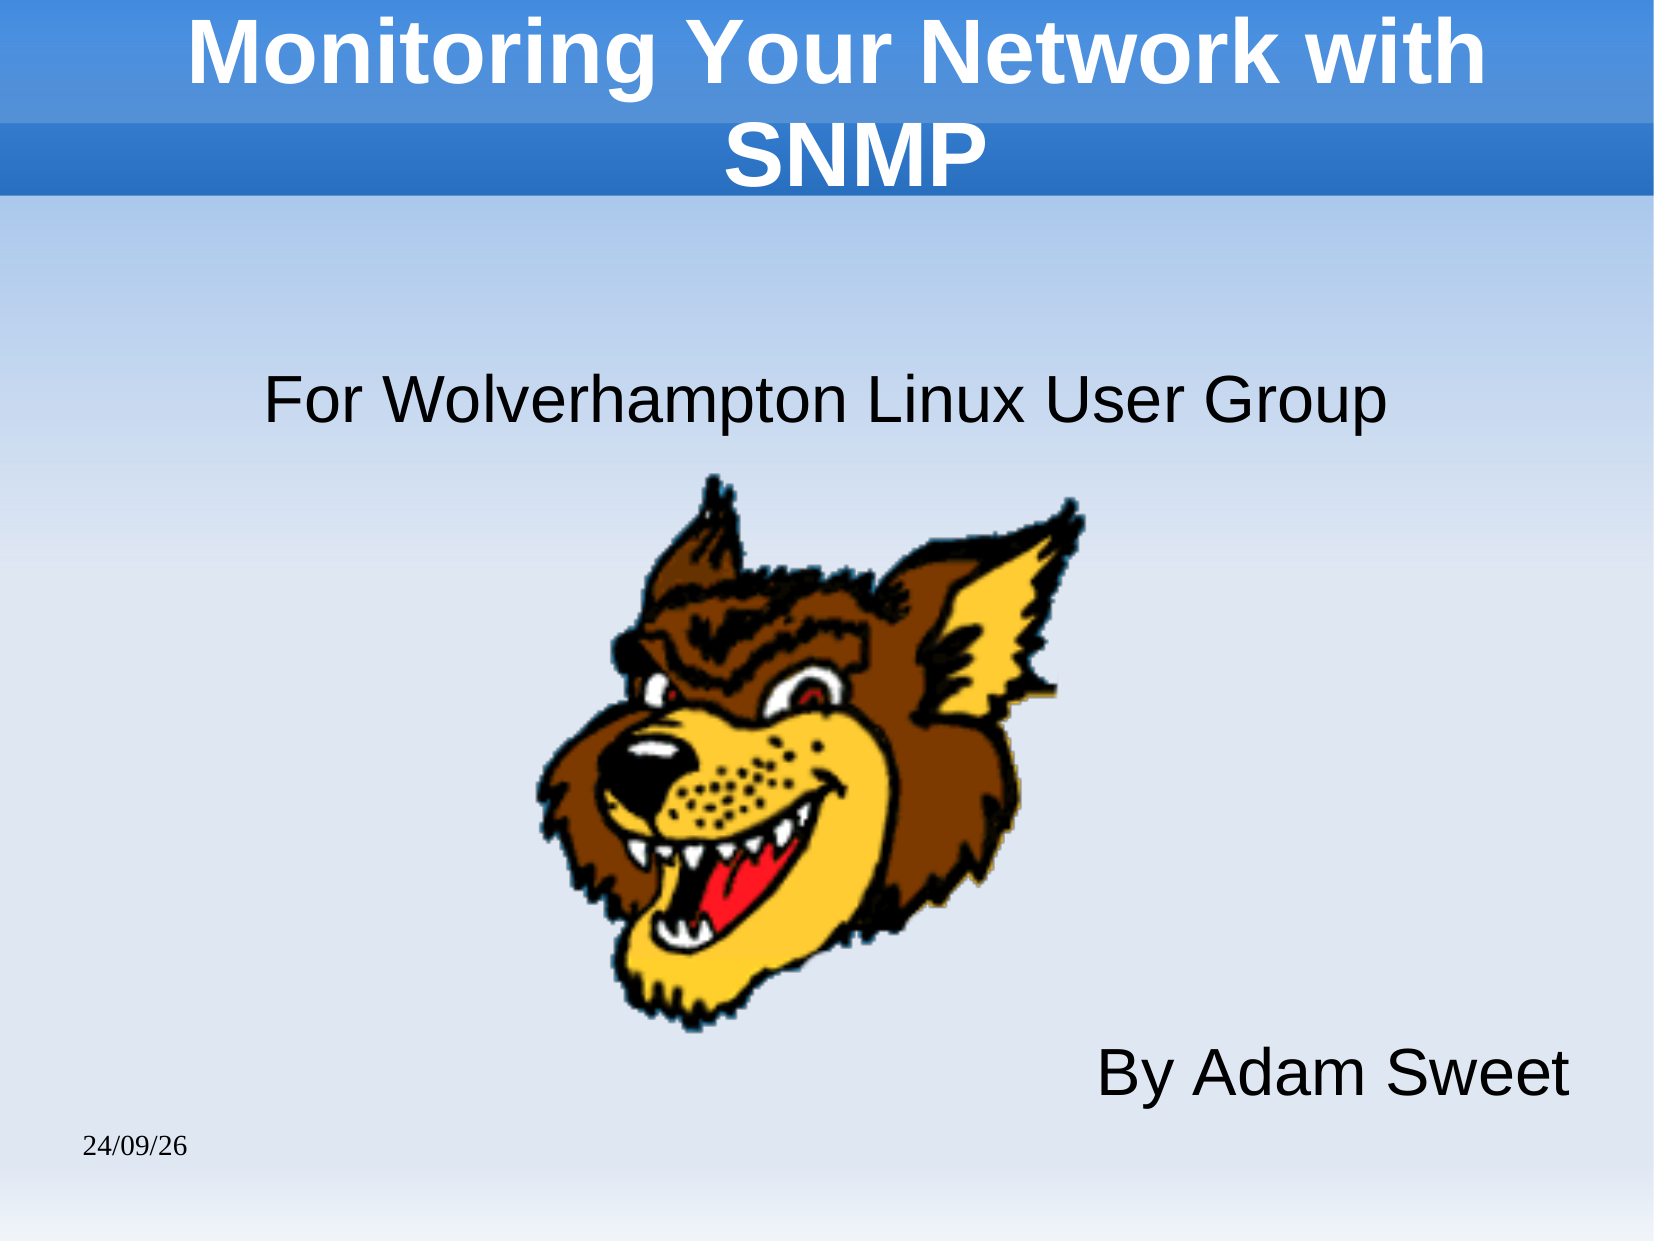

# Monitoring Your Network with SNMP
For Wolverhampton Linux User Group
By Adam Sweet